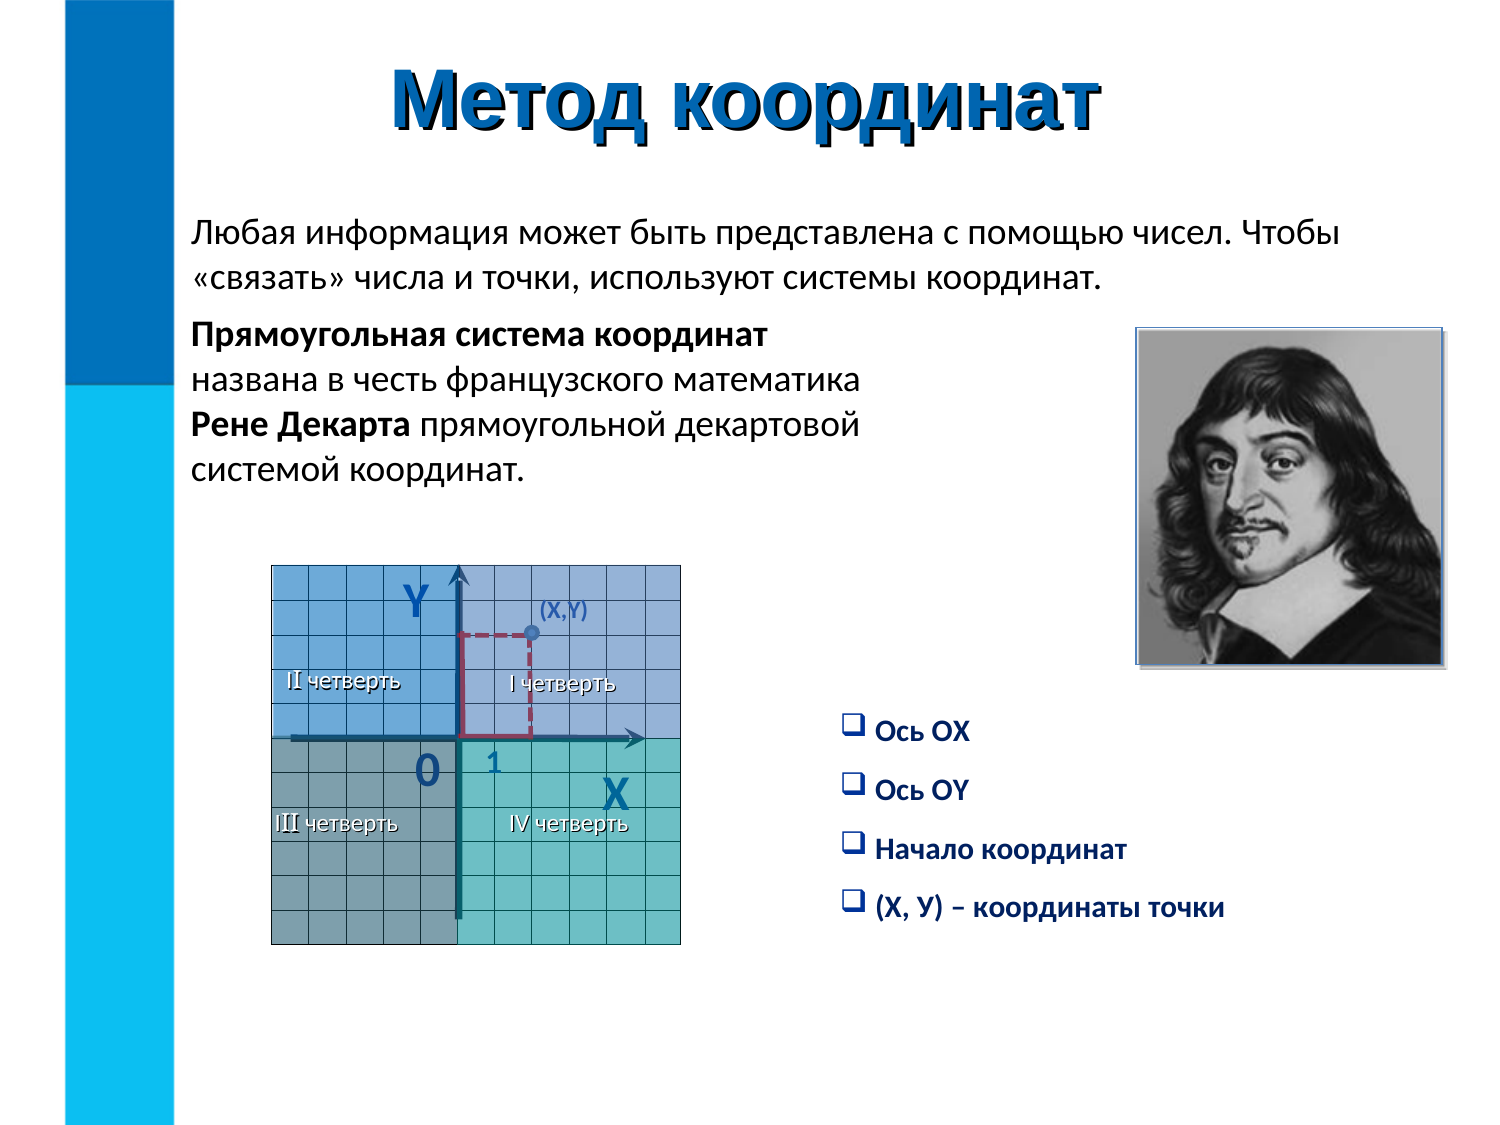

# Метод координат
Любая информация может быть представлена с помощью чисел. Чтобы «связать» числа и точки, используют системы координат.
Прямоугольная система координат
названа в честь французского математика
Рене Декарта прямоугольной декартовой
системой координат.
Y
| | | | | | | | | | | |
| --- | --- | --- | --- | --- | --- | --- | --- | --- | --- | --- |
| | | | | | | | | | | |
| | | | | | | | | | | |
| | | | | | | | | | | |
| | | | | | | | | | | |
| | | | | | | | | | | |
| | | | | | | | | | | |
| | | | | | | | | | | |
| | | | | | | | | | | |
| | | | | | | | | | | |
| | | | | | | | | | | |
(X,Y)
II четверть
I четверть
 Ось ОХ
0
1
X
 Ось ОY
III четверть
IV четверть
 Начало координат
 (Х, У) – координаты точки